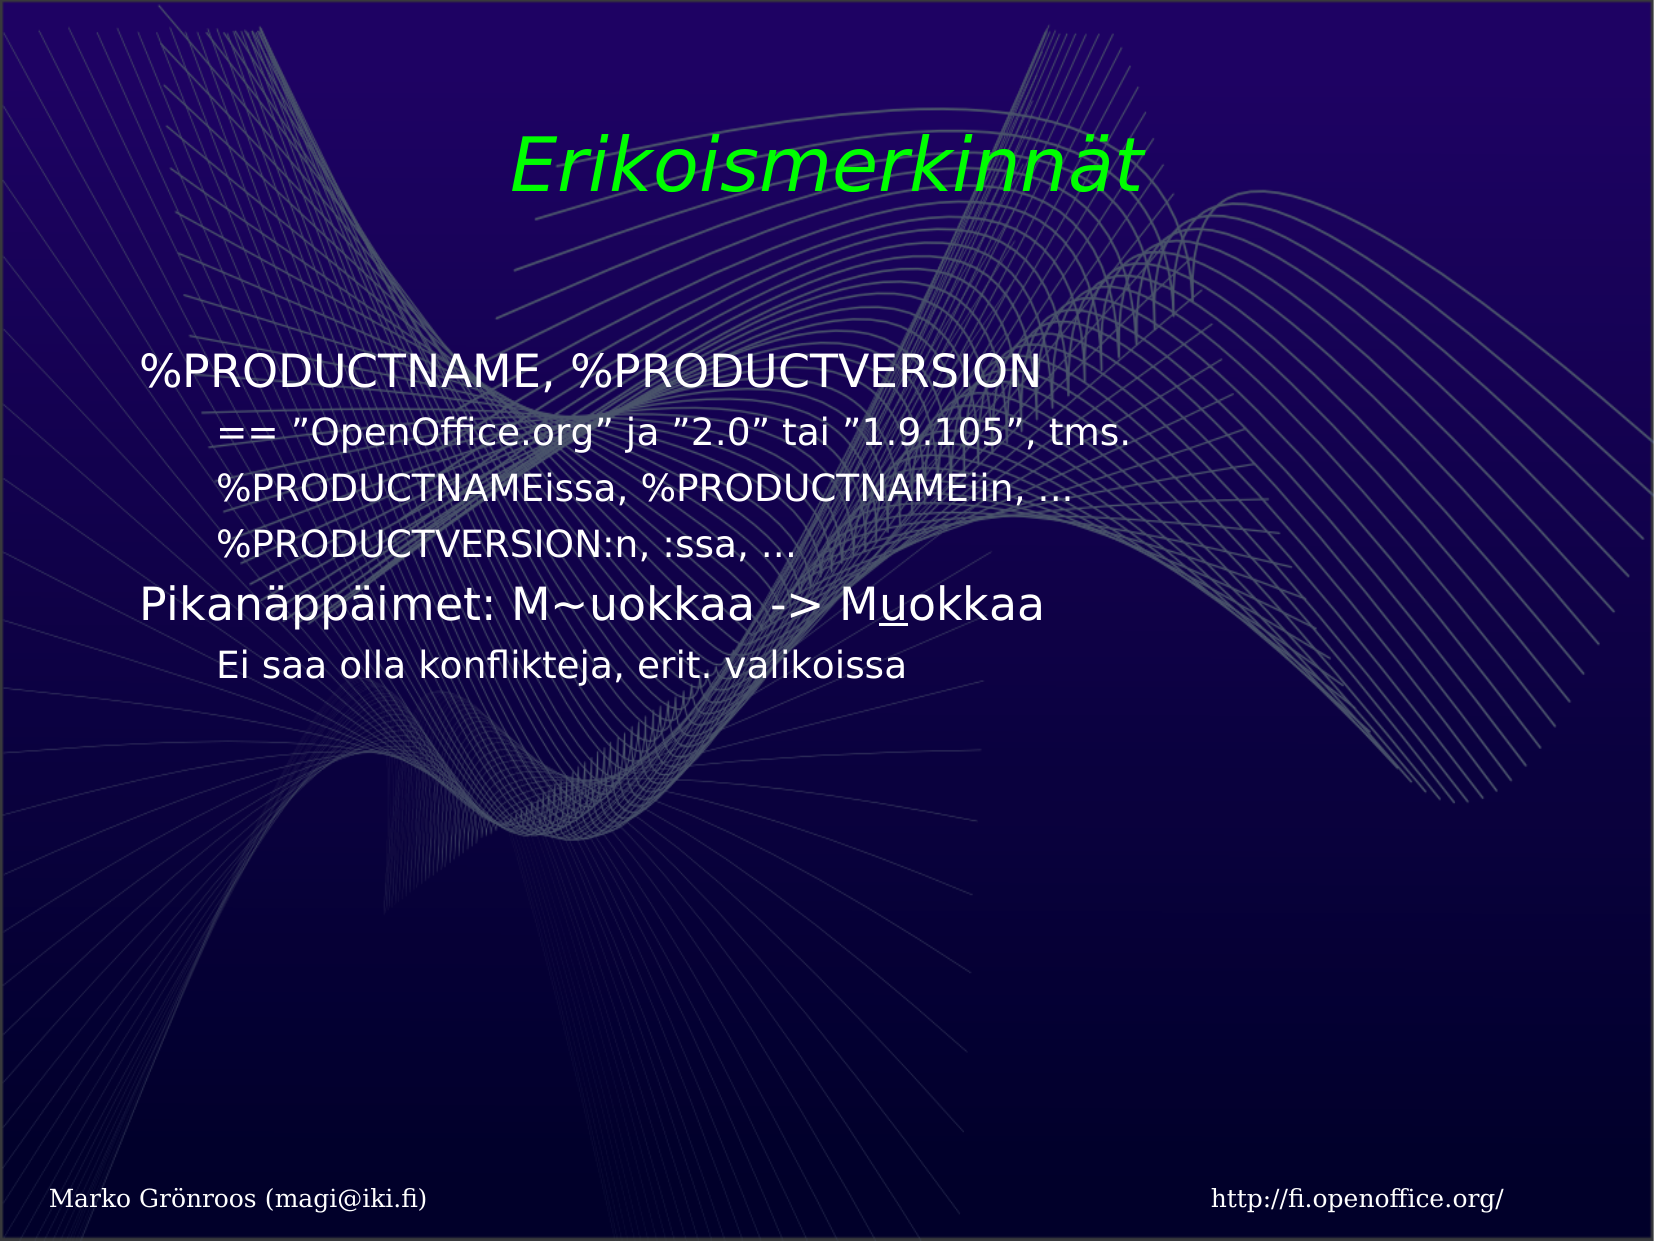

# Erikoismerkinnät
%PRODUCTNAME, %PRODUCTVERSION
== ”OpenOffice.org” ja ”2.0” tai ”1.9.105”, tms.
%PRODUCTNAMEissa, %PRODUCTNAMEiin, ...
%PRODUCTVERSION:n, :ssa, ...
Pikanäppäimet: M~uokkaa -> Muokkaa
Ei saa olla konflikteja, erit. valikoissa